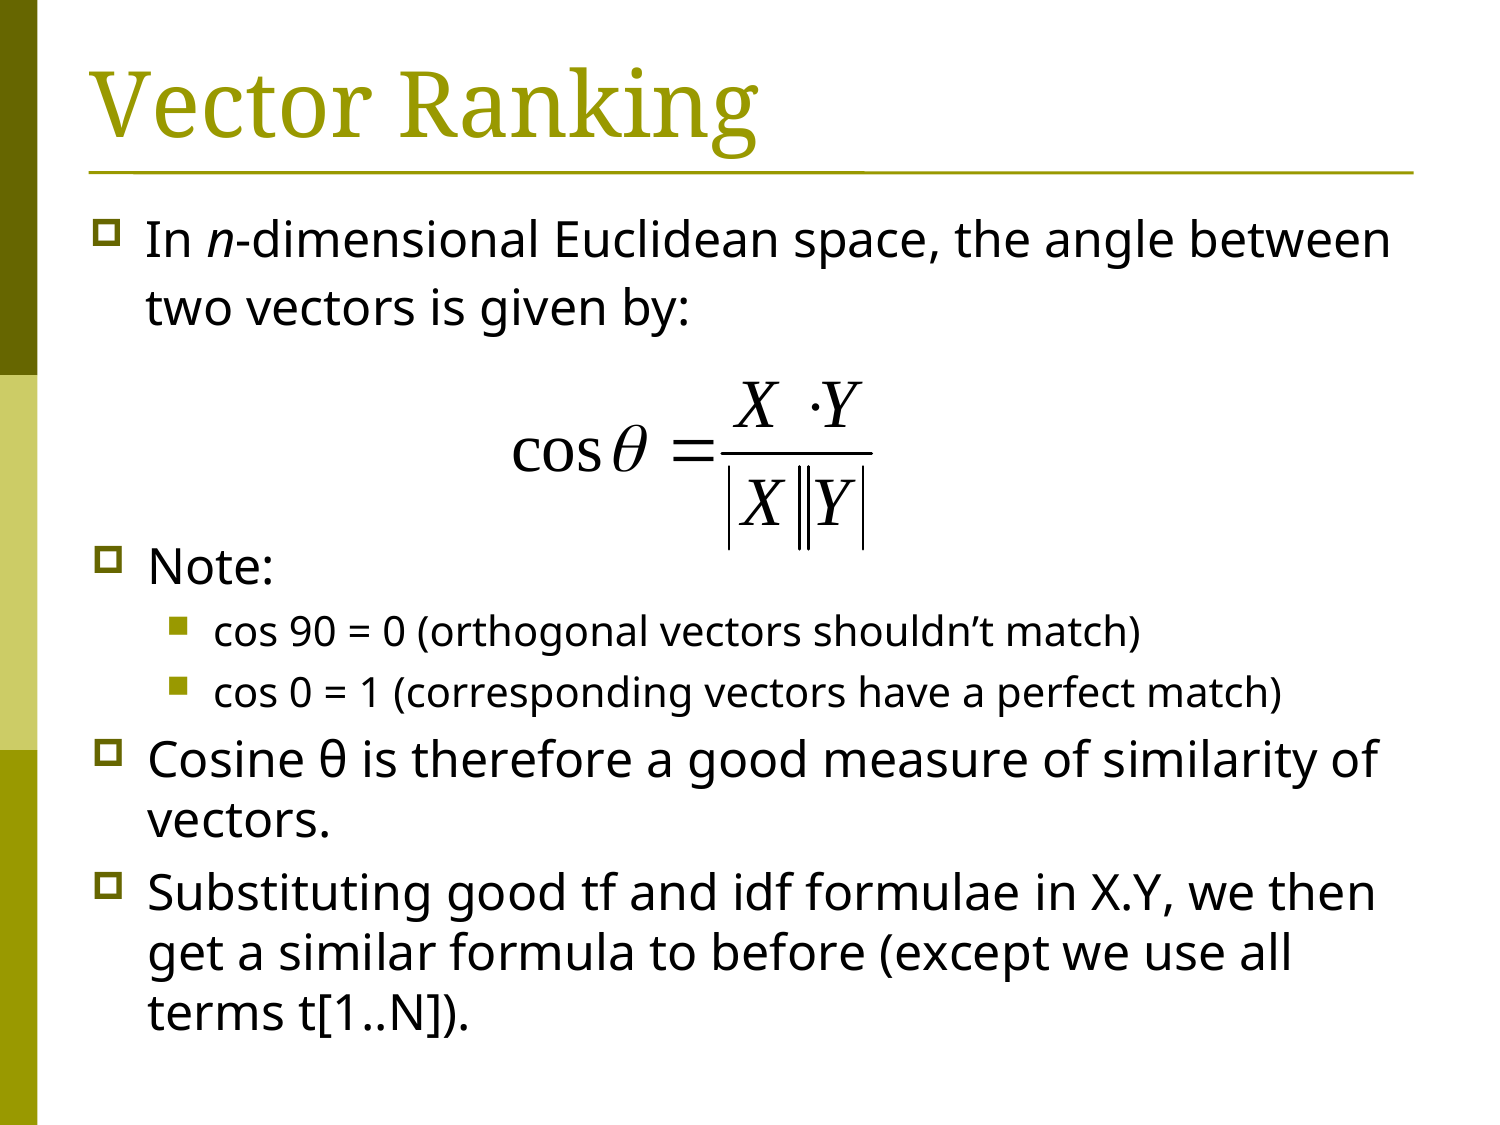

# Vector Ranking
In n-dimensional Euclidean space, the angle between two vectors is given by:
Note:
cos 90 = 0 (orthogonal vectors shouldn’t match)
cos 0 = 1 (corresponding vectors have a perfect match)‏
Cosine θ is therefore a good measure of similarity of vectors.
Substituting good tf and idf formulae in X.Y, we then get a similar formula to before (except we use all terms t[1..N]).